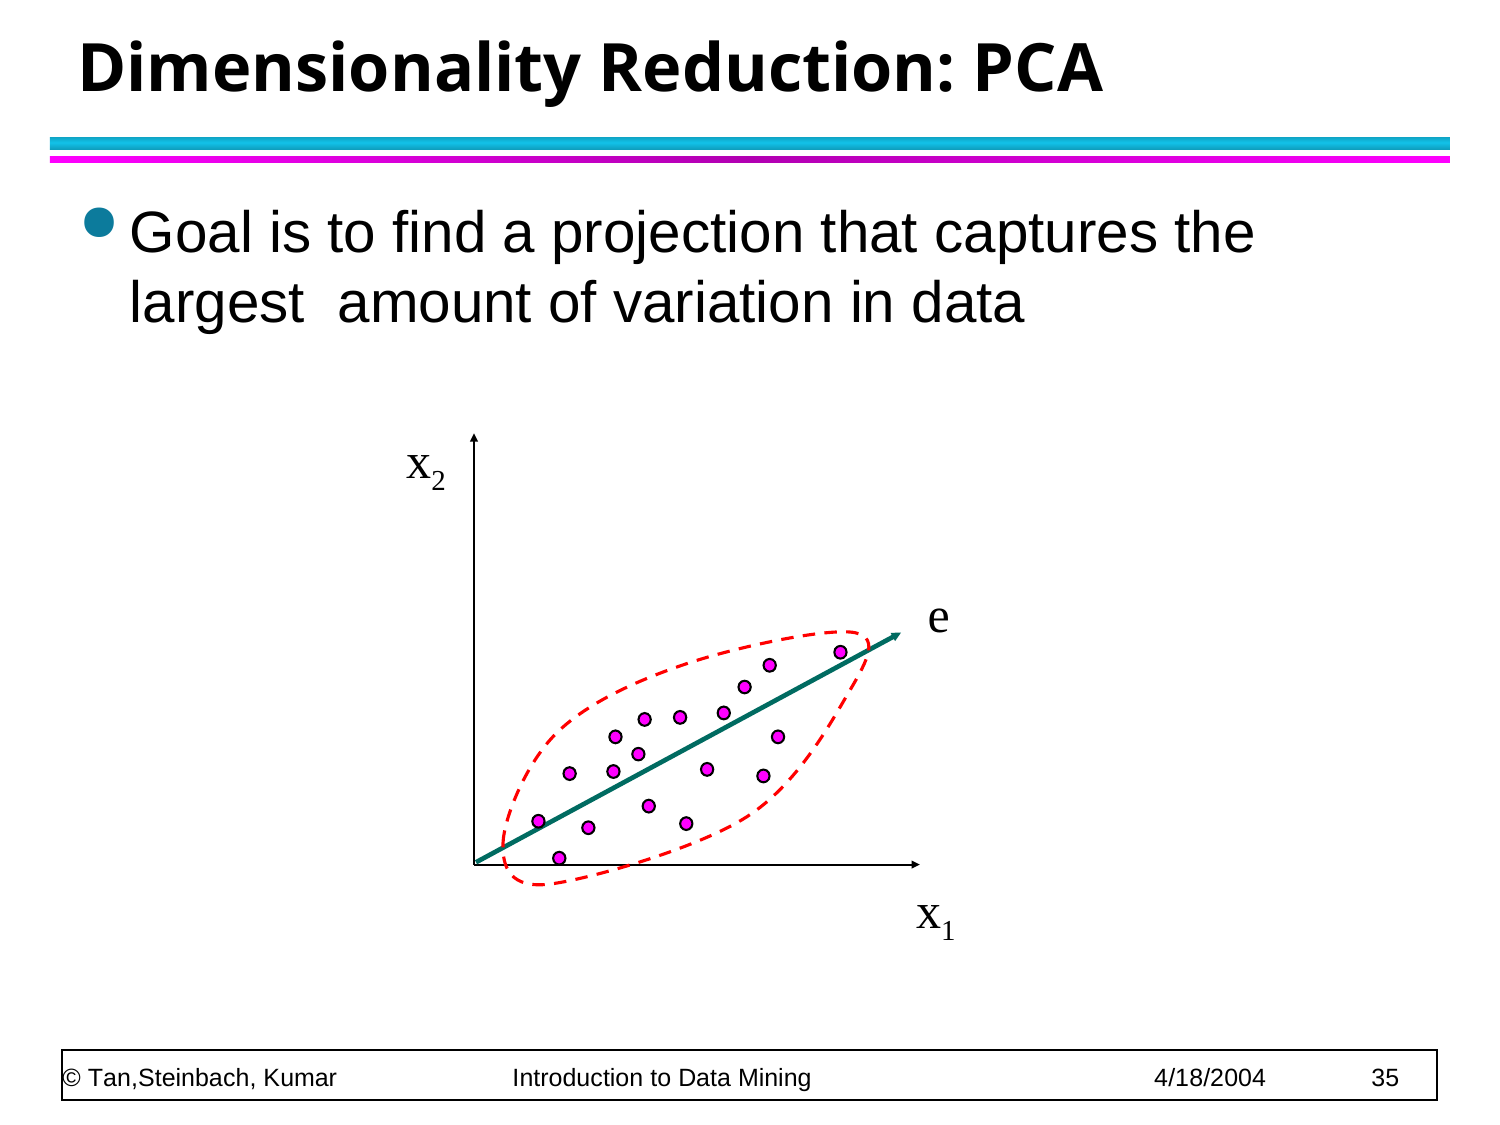

# Dimensionality Reduction: PCA
Goal is to find a projection that captures the largest amount of variation in data
x2
e
x1